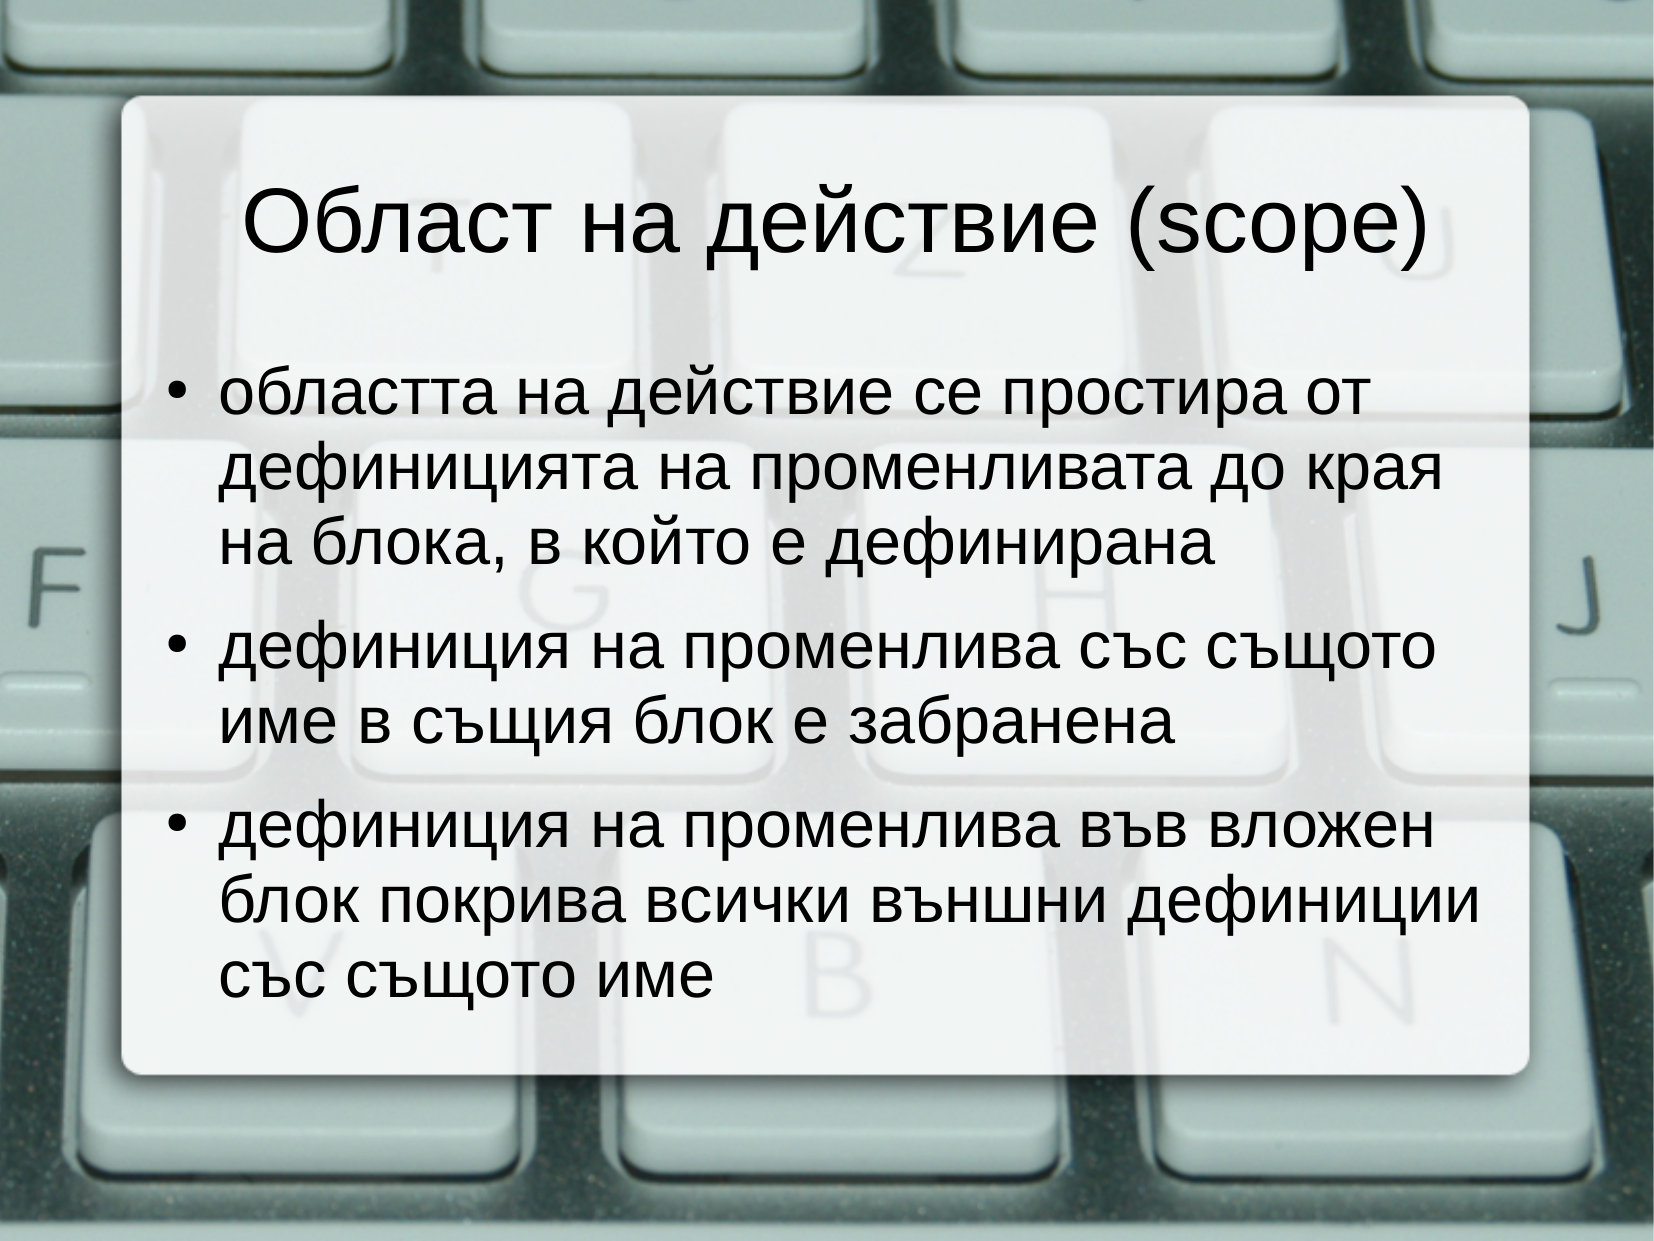

# Област на действие (scope)
областта на действие се простира от дефиницията на променливата до края на блока, в който е дефинирана
дефиниция на променлива със същото име в същия блок е забранена
дефиниция на променлива във вложен блок покрива всички външни дефиниции със същото име